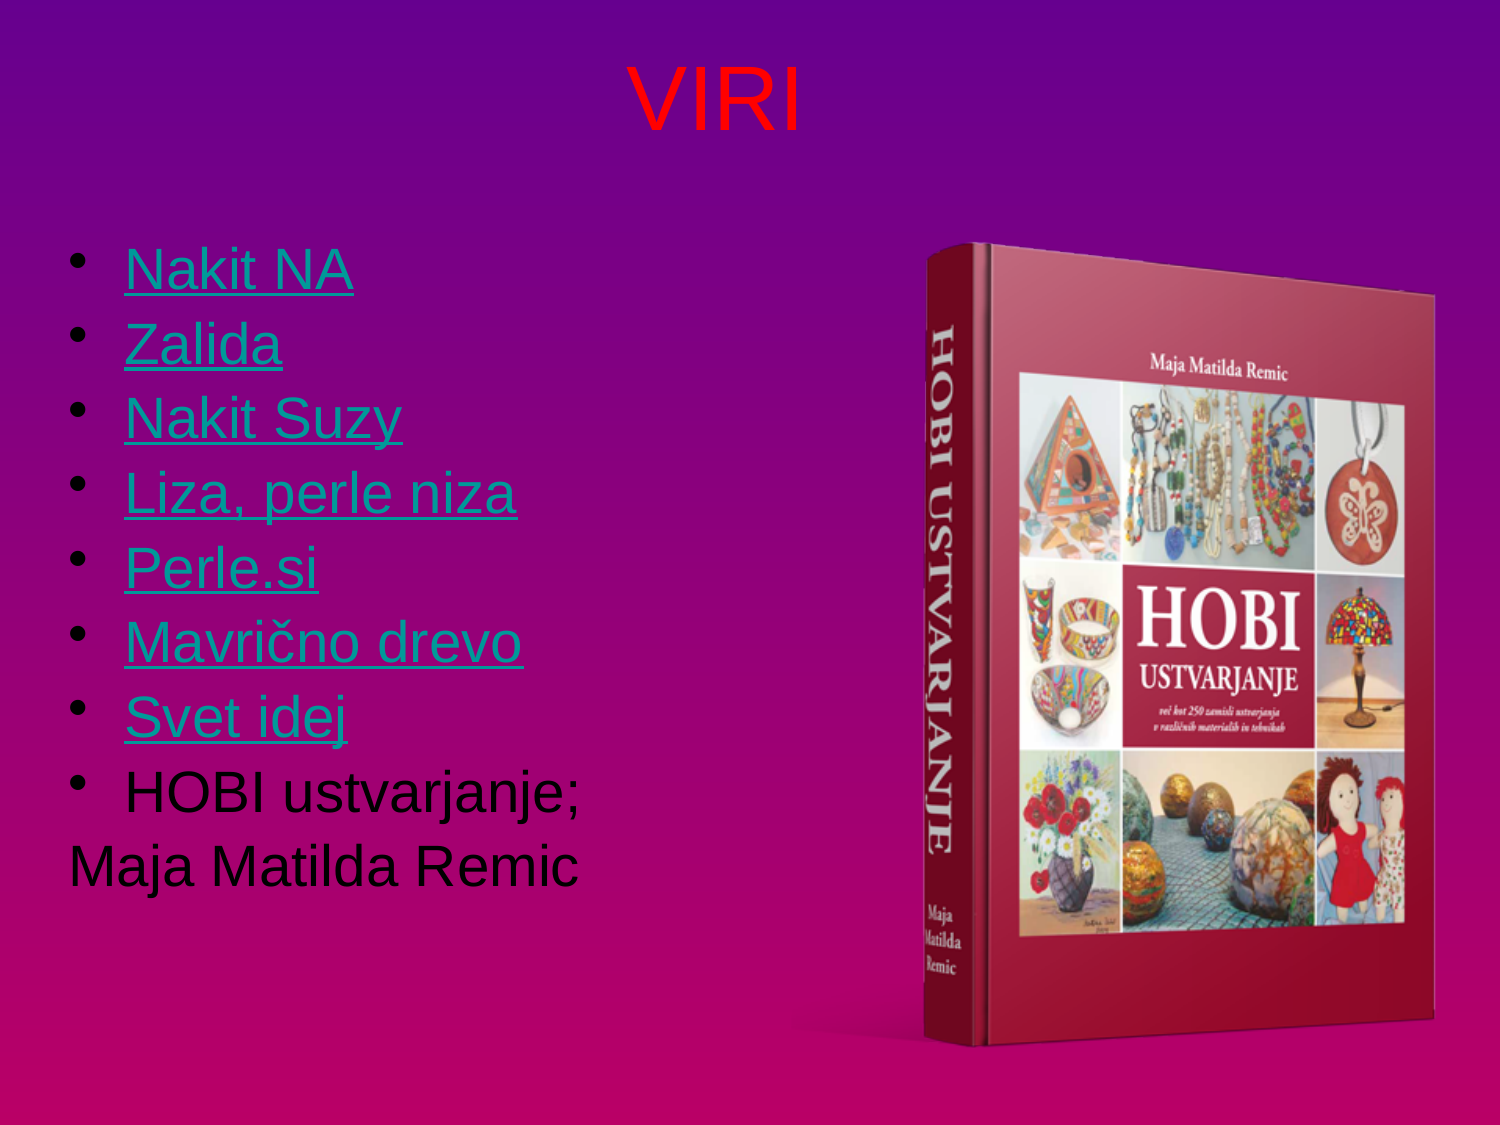

# VIRI
Nakit NA
Zalida
Nakit Suzy
Liza, perle niza
Perle.si
Mavrično drevo
Svet idej
HOBI ustvarjanje;
Maja Matilda Remic